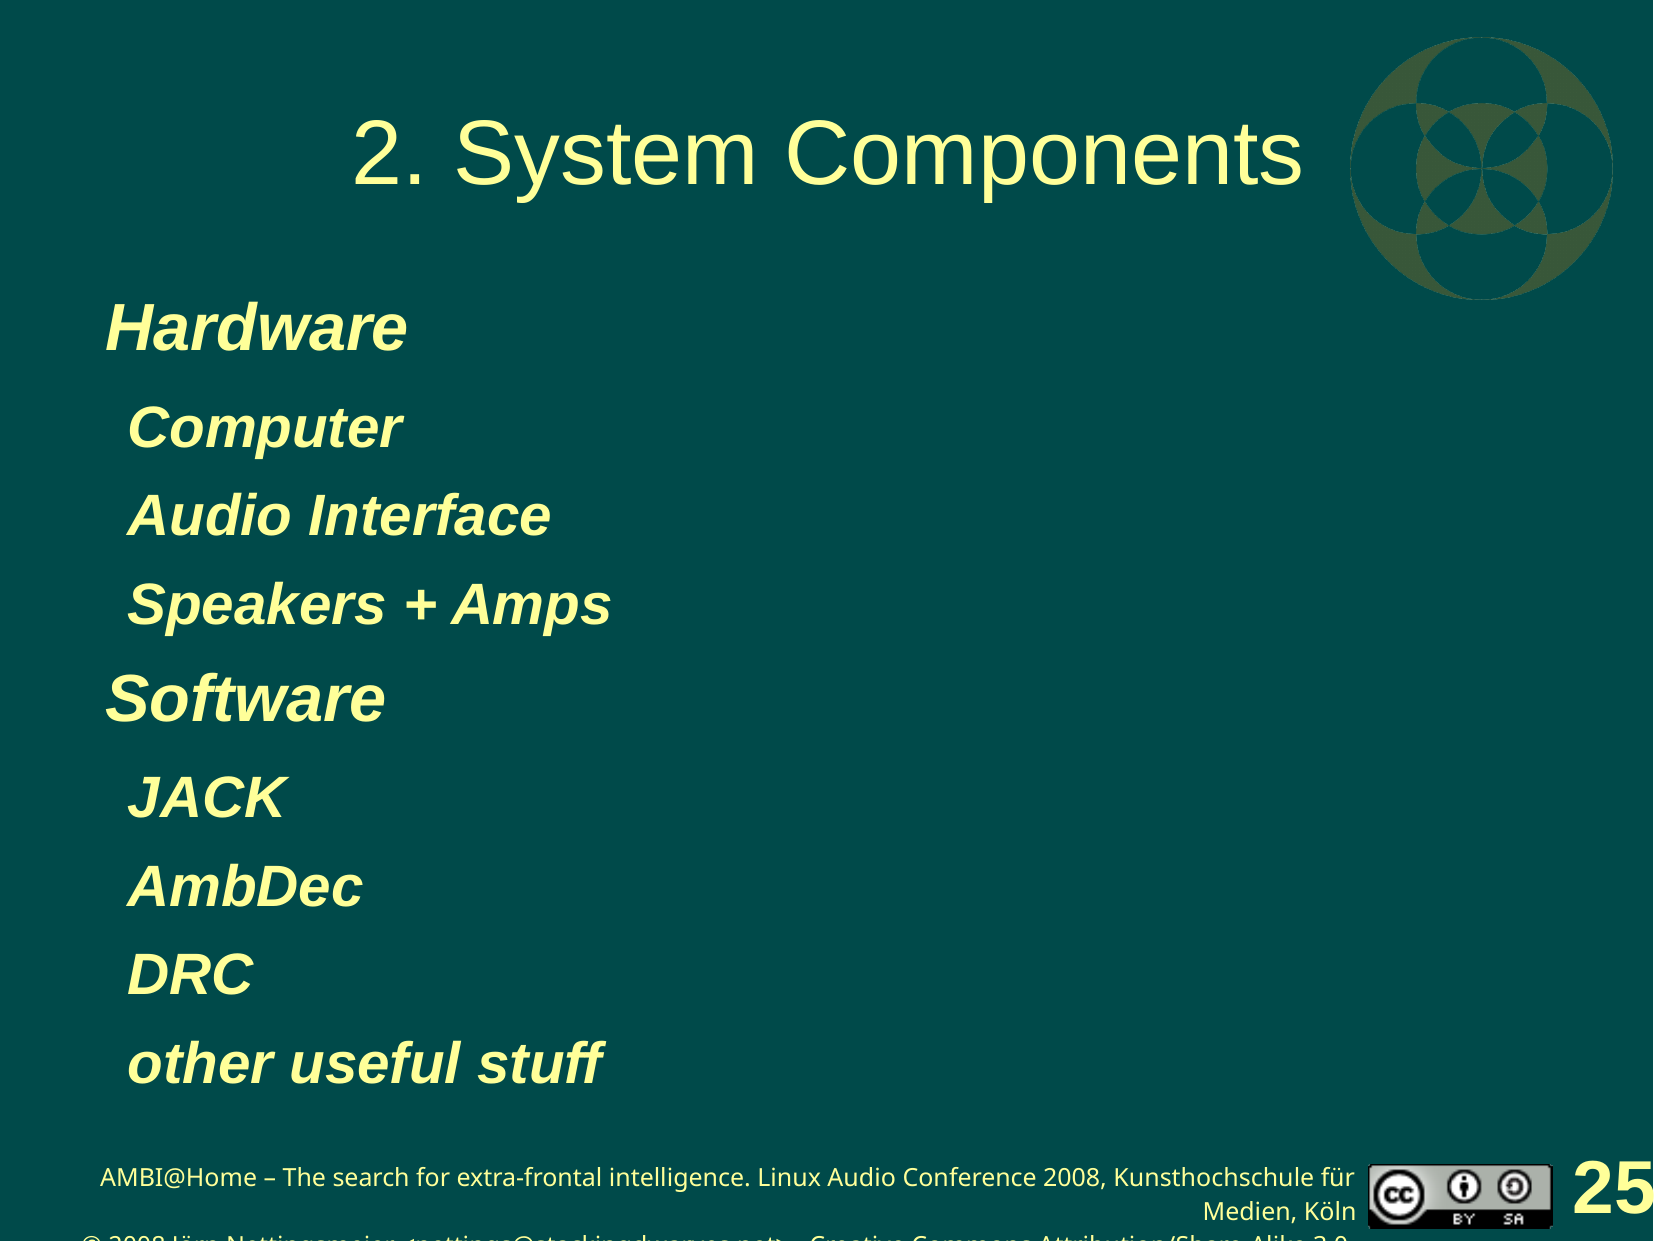

# 2. System Components
Hardware
Computer
Audio Interface
Speakers + Amps
Software
JACK
AmbDec
DRC
other useful stuff